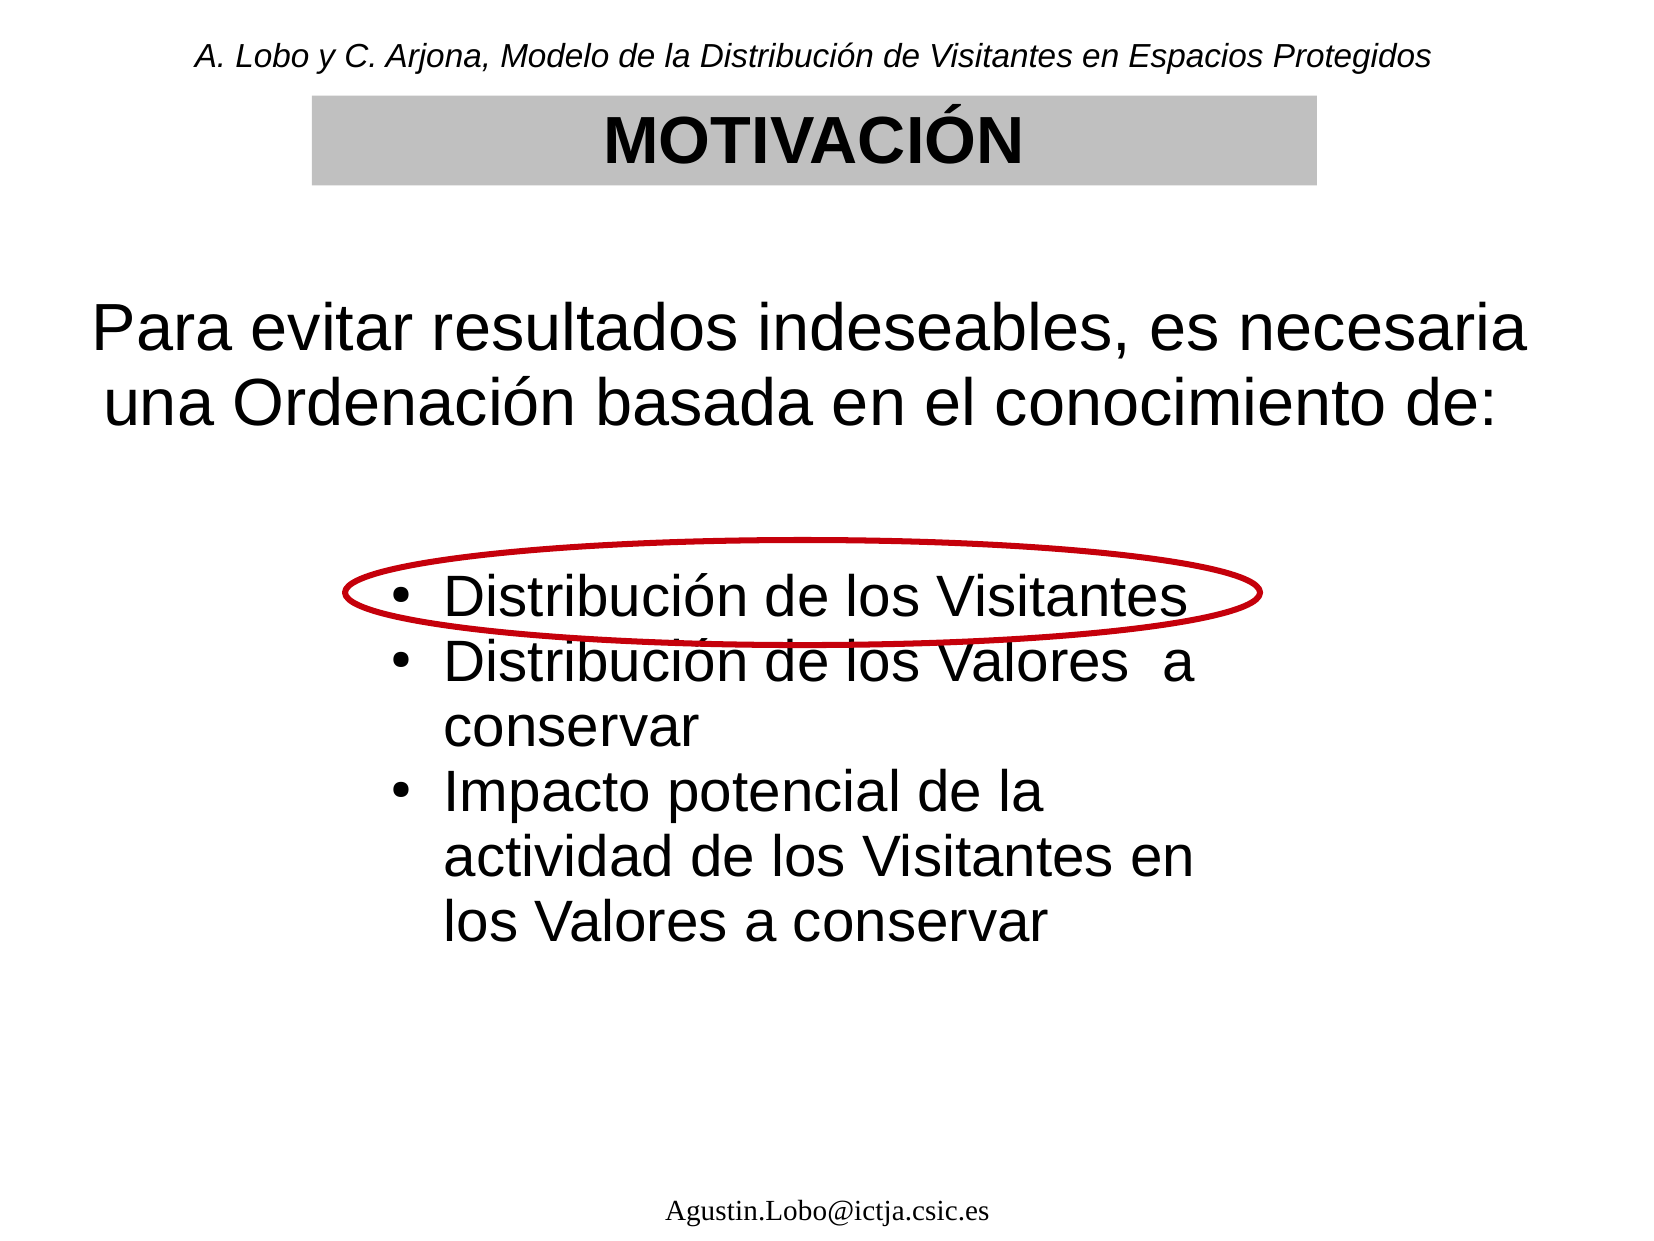

MOTIVACIÓN
# Para evitar resultados indeseables, es necesaria una Ordenación basada en el conocimiento de:
Distribución de los Visitantes
Distribución de los Valores a conservar
Impacto potencial de la actividad de los Visitantes en los Valores a conservar